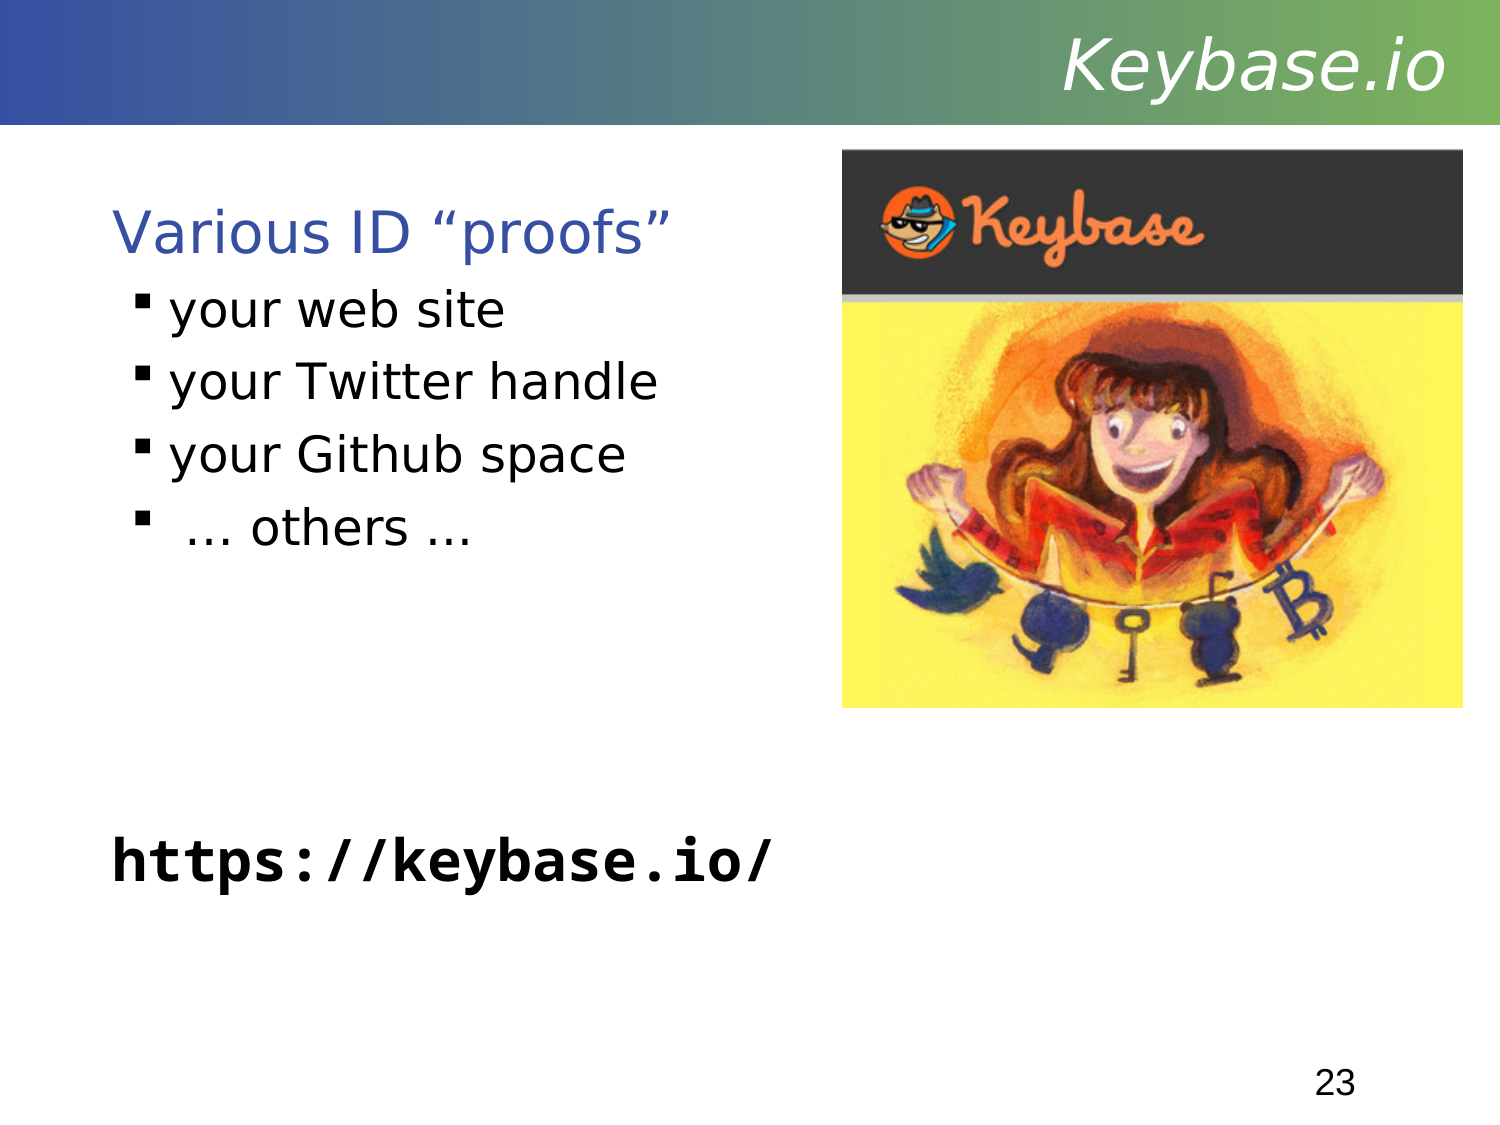

# Keybase.io
Various ID “proofs”
your web site
your Twitter handle
your Github space
 … others ...
https://keybase.io/
23